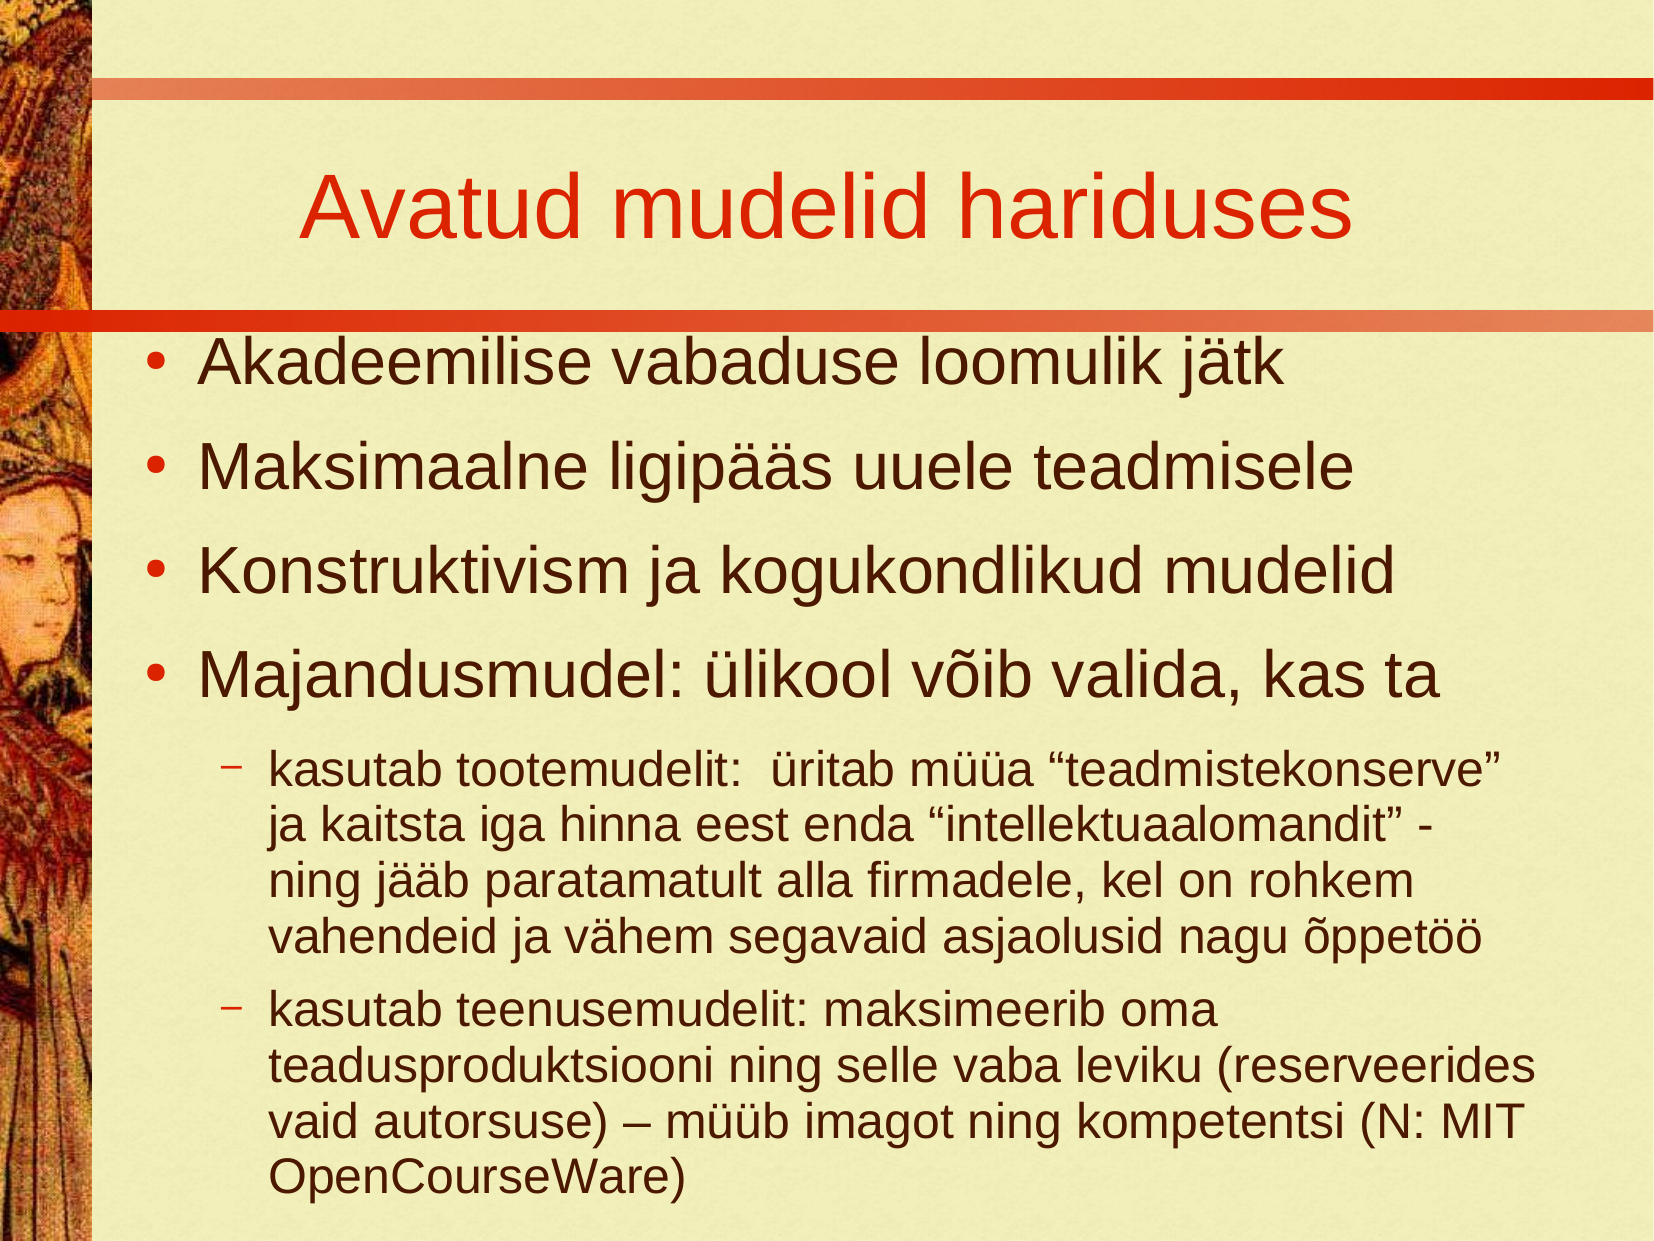

# Avatud mudelid hariduses
Akadeemilise vabaduse loomulik jätk
Maksimaalne ligipääs uuele teadmisele
Konstruktivism ja kogukondlikud mudelid
Majandusmudel: ülikool võib valida, kas ta
kasutab tootemudelit: üritab müüa “teadmistekonserve” ja kaitsta iga hinna eest enda “intellektuaalomandit” - ning jääb paratamatult alla firmadele, kel on rohkem vahendeid ja vähem segavaid asjaolusid nagu õppetöö
kasutab teenusemudelit: maksimeerib oma teadusproduktsiooni ning selle vaba leviku (reserveerides vaid autorsuse) – müüb imagot ning kompetentsi (N: MIT OpenCourseWare)